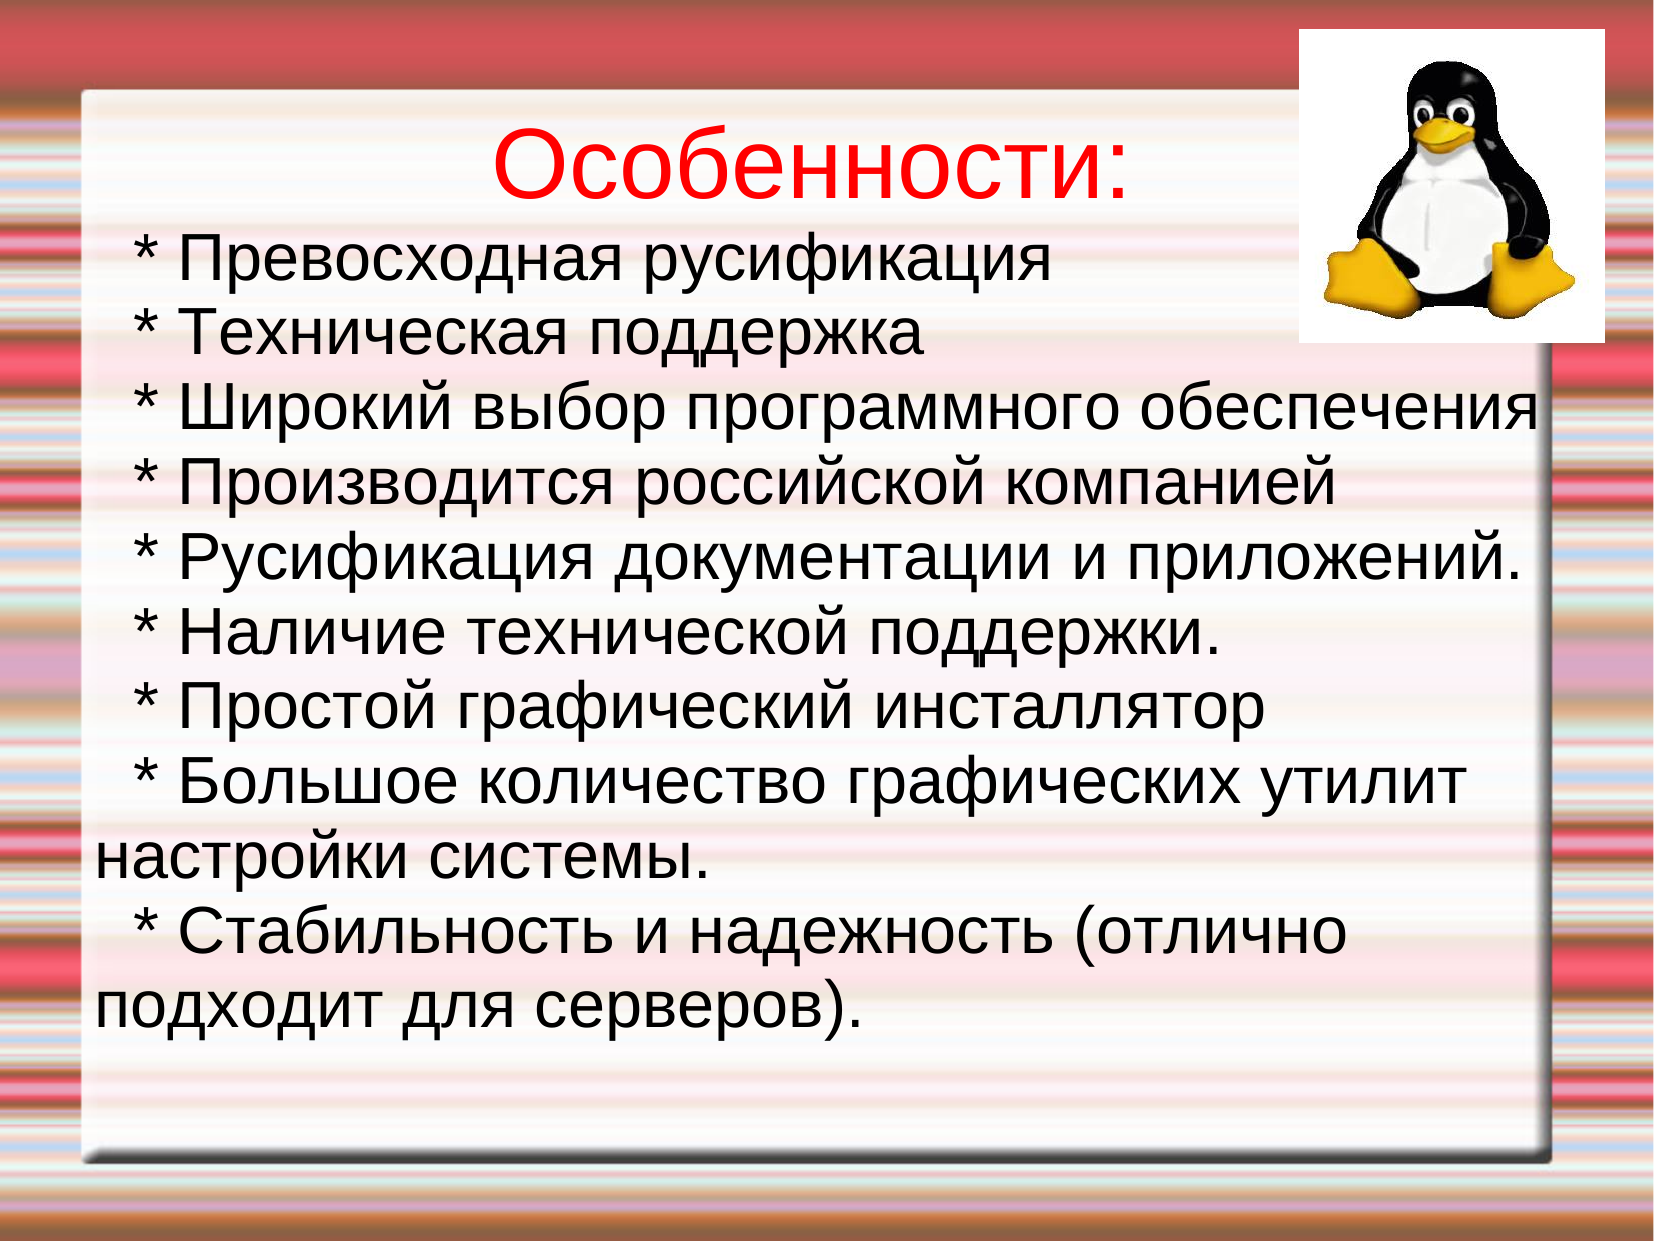

# Особенности:
 * Превосходная русификация
 * Техническая поддержка
 * Широкий выбор программного обеспечения
 * Производится российской компанией
 * Русификация документации и приложений.
 * Наличие технической поддержки.
 * Простой графический инсталлятор
 * Большое количество графических утилит настройки системы.
 * Стабильность и надежность (отлично подходит для серверов).